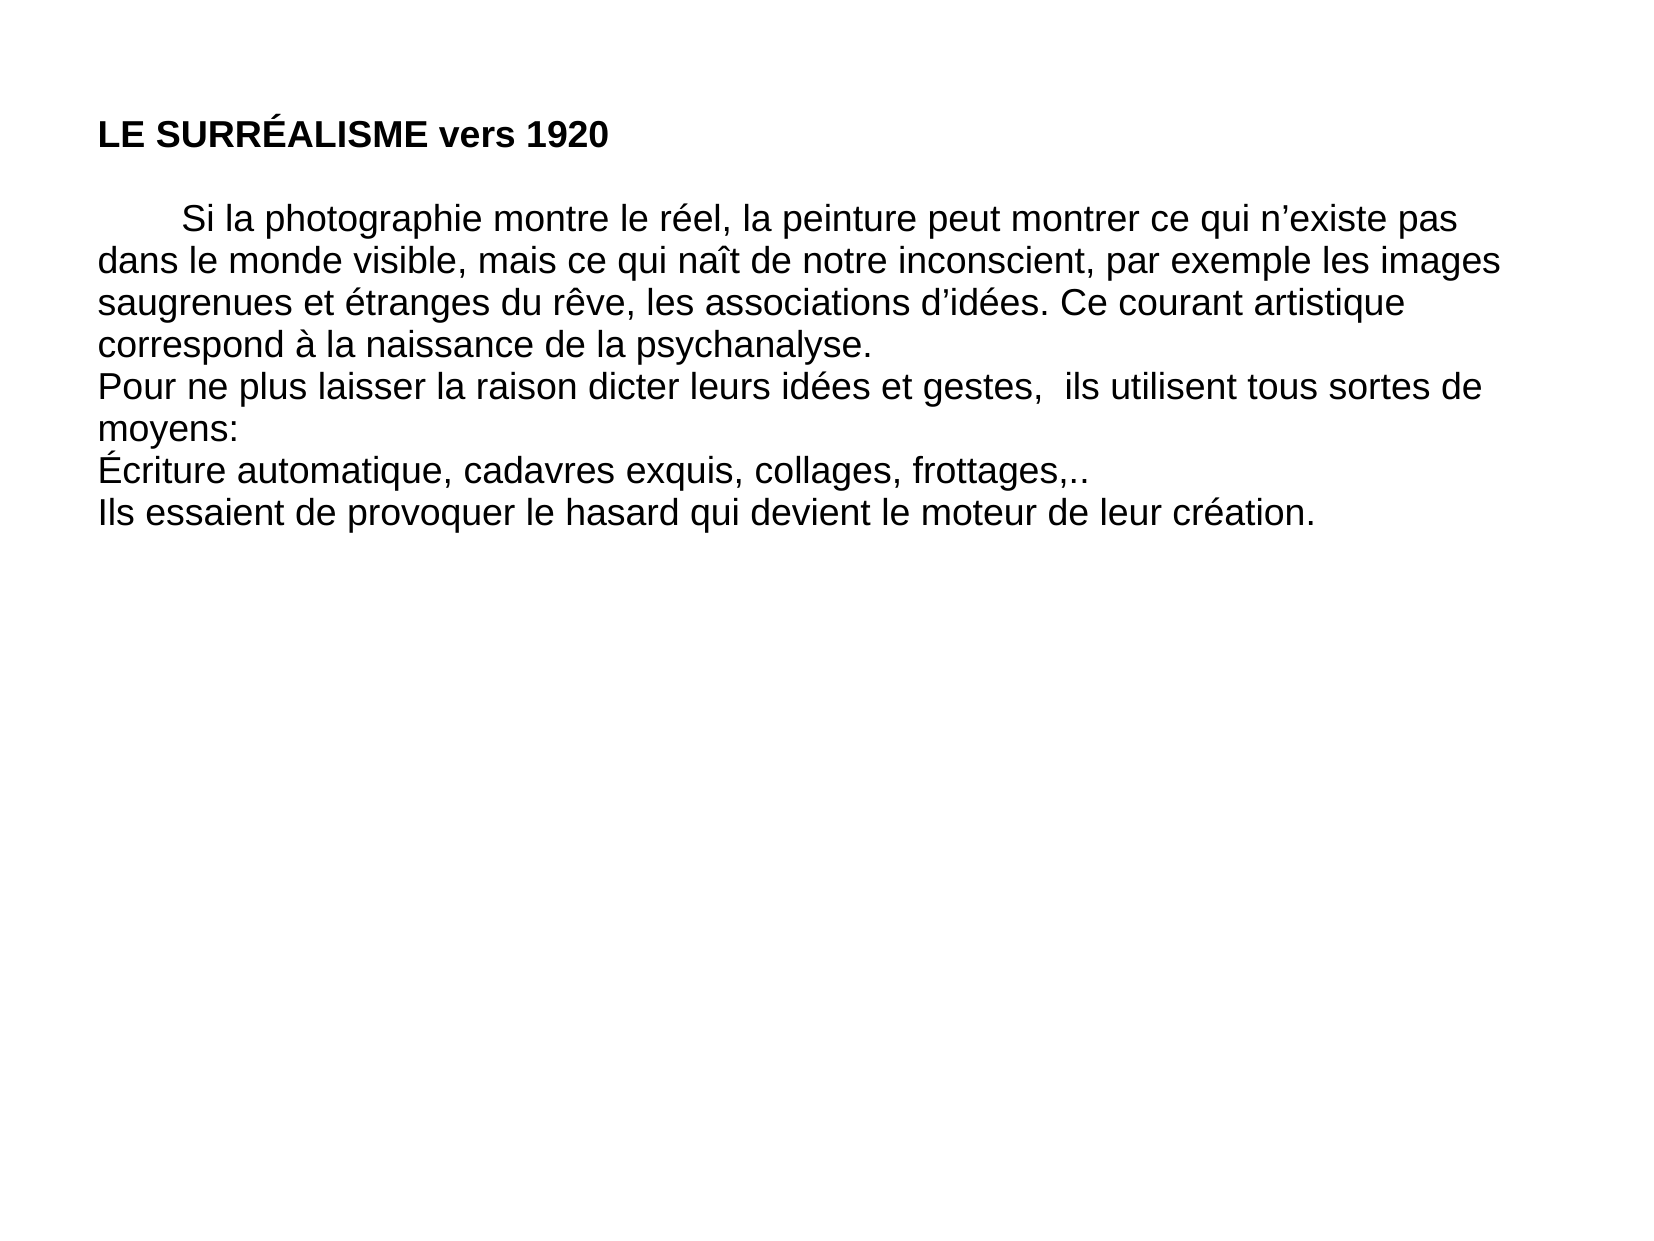

LE SURRÉALISME vers 1920
 Si la photographie montre le réel, la peinture peut montrer ce qui n’existe pas dans le monde visible, mais ce qui naît de notre inconscient, par exemple les images saugrenues et étranges du rêve, les associations d’idées. Ce courant artistique correspond à la naissance de la psychanalyse.
Pour ne plus laisser la raison dicter leurs idées et gestes, ils utilisent tous sortes de moyens:
Écriture automatique, cadavres exquis, collages, frottages,..
Ils essaient de provoquer le hasard qui devient le moteur de leur création.